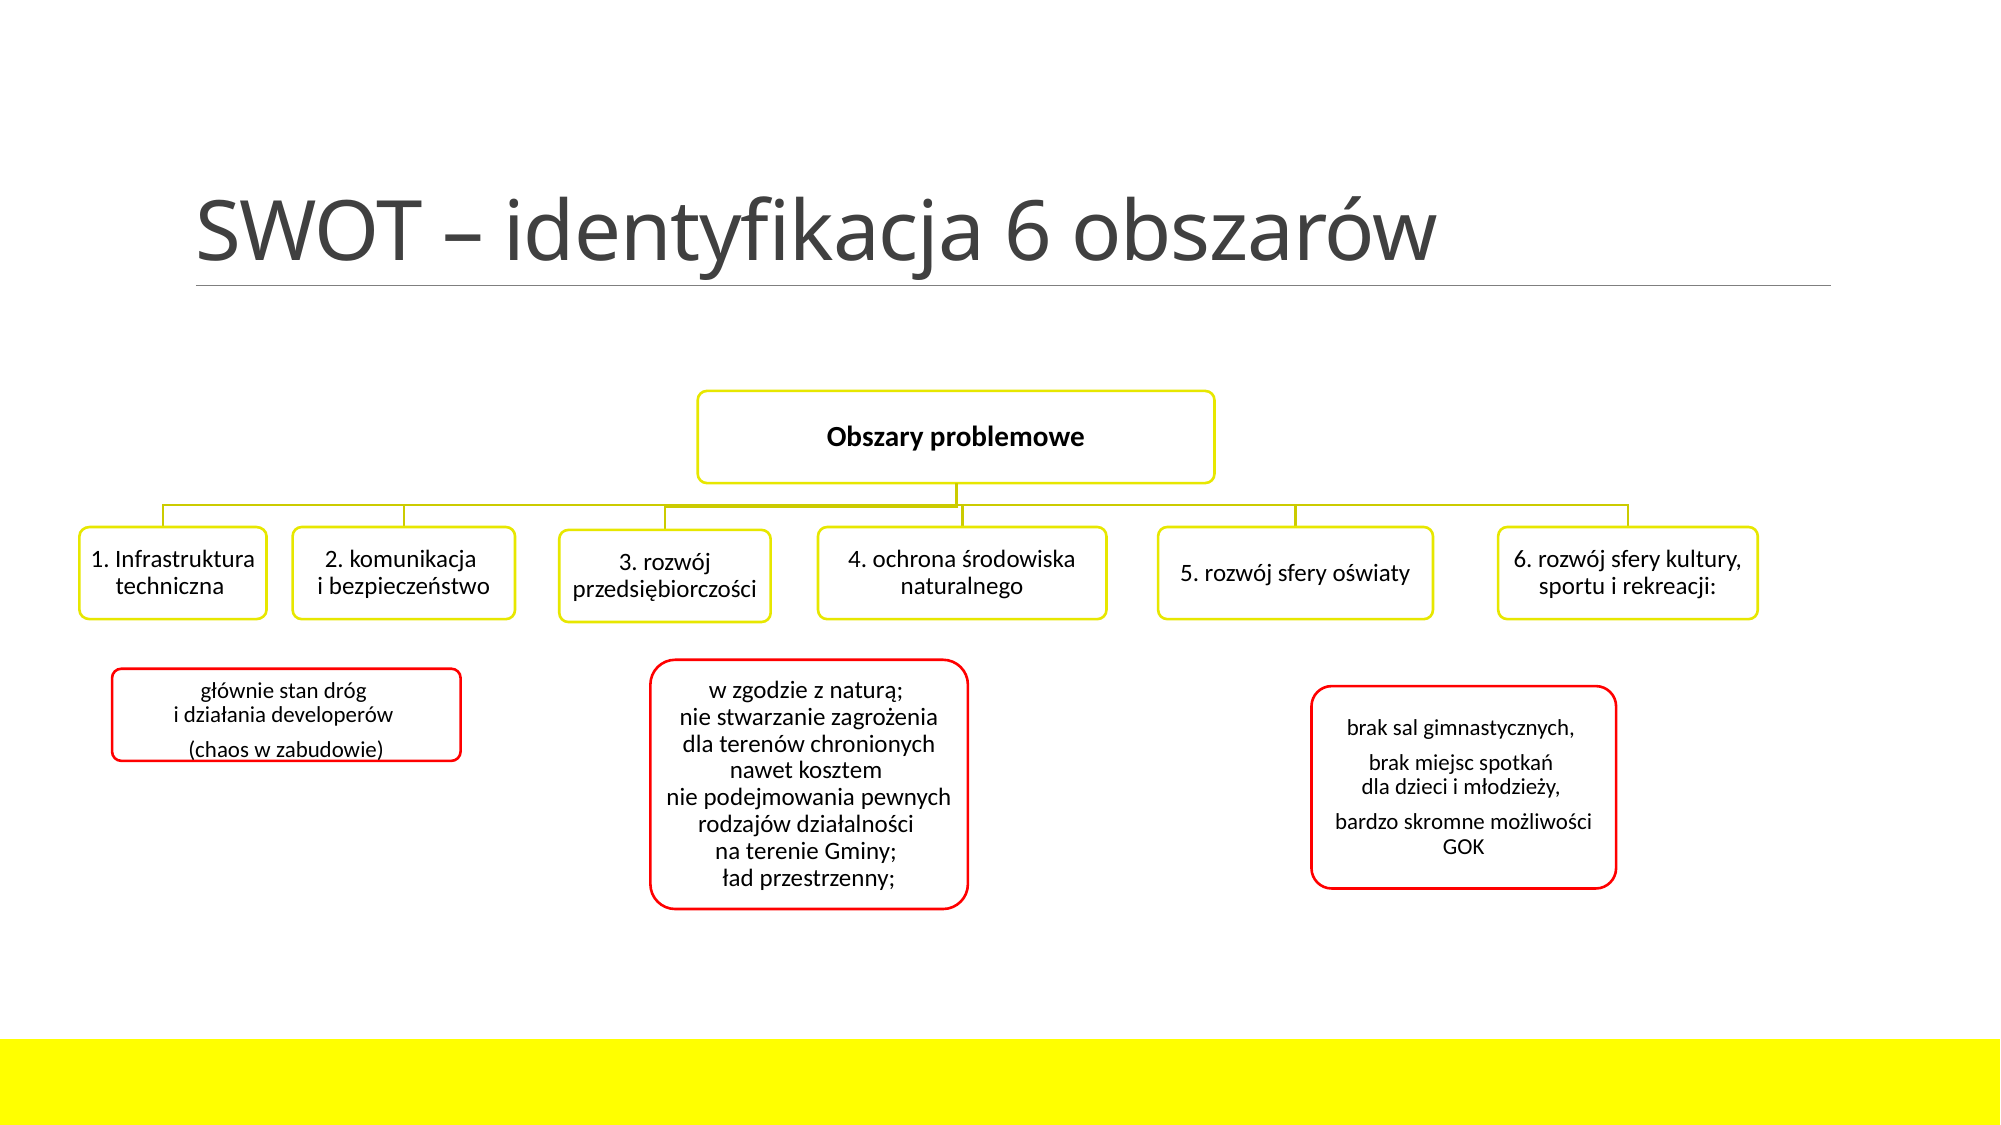

# SWOT – identyfikacja 6 obszarów
Obszary problemowe
1. Infrastruktura techniczna
2. komunikacja
i bezpieczeństwo
4. ochrona środowiska naturalnego
5. rozwój sfery oświaty
6. rozwój sfery kultury, sportu i rekreacji:
3. rozwój przedsiębiorczości
w zgodzie z naturą;
nie stwarzanie zagrożenia dla terenów chronionych nawet kosztem
nie podejmowania pewnych rodzajów działalności
na terenie Gminy;
ład przestrzenny;
głównie stan dróg
i działania developerów
(chaos w zabudowie)
brak sal gimnastycznych,
brak miejsc spotkań
dla dzieci i młodzieży,
bardzo skromne możliwości GOK